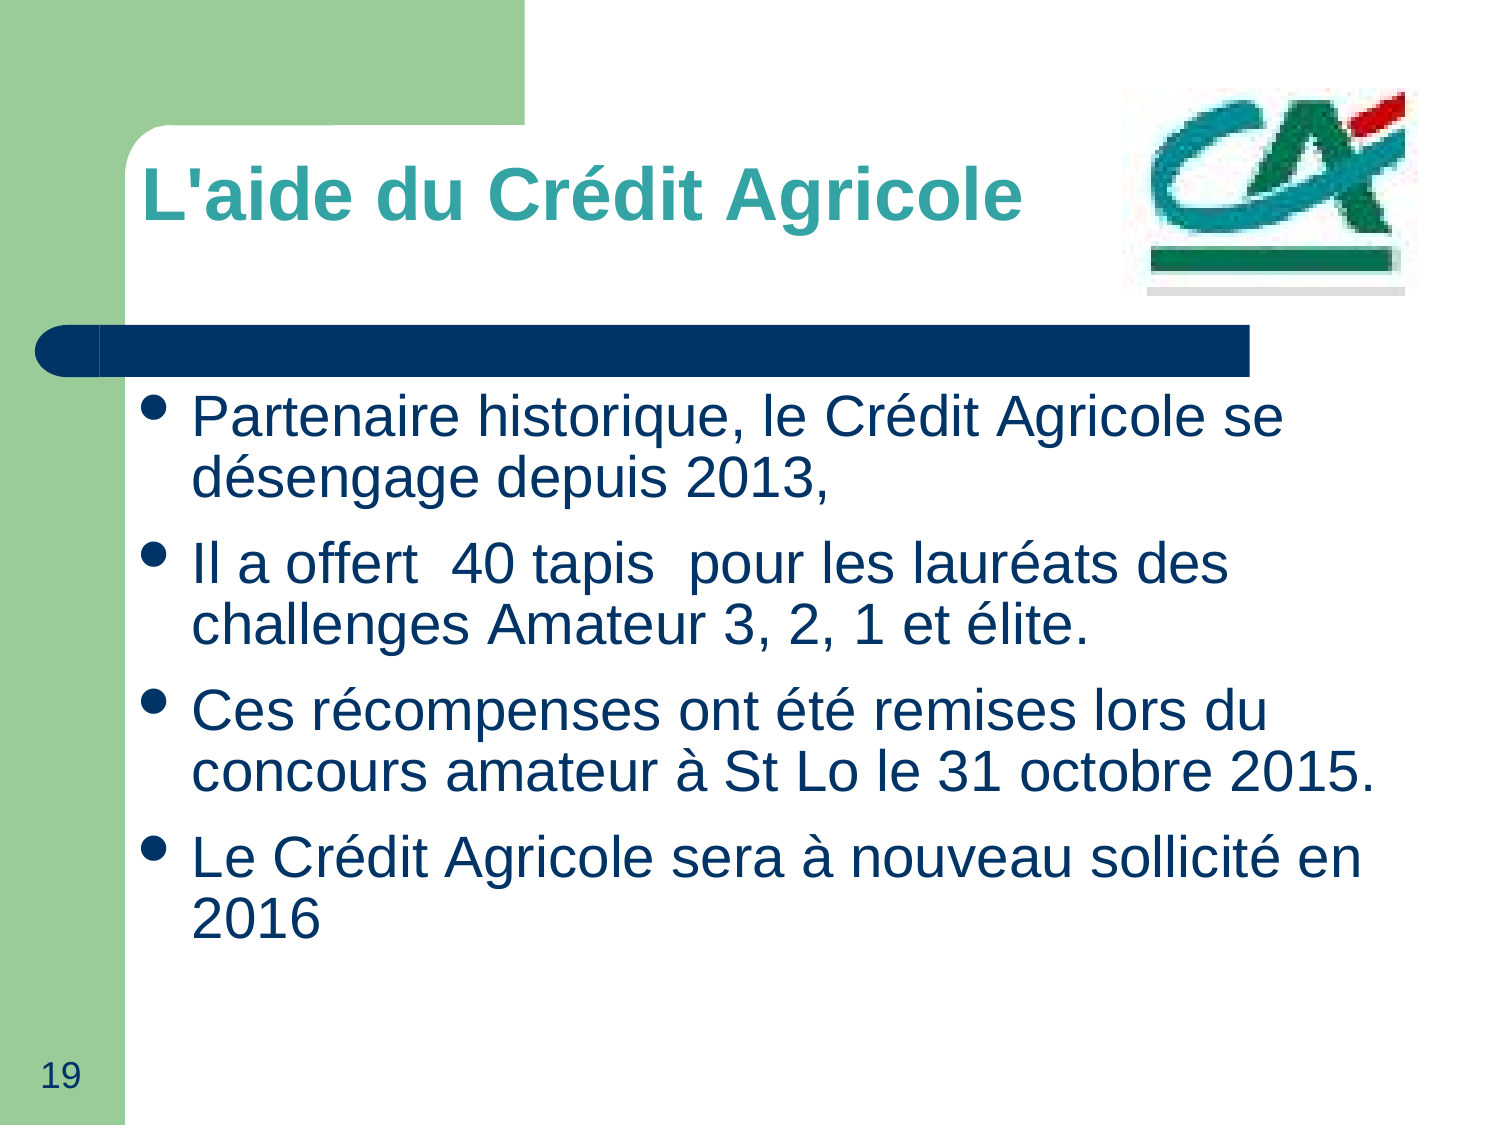

# L'aide du Crédit Agricole
Partenaire historique, le Crédit Agricole se désengage depuis 2013,
Il a offert 40 tapis pour les lauréats des challenges Amateur 3, 2, 1 et élite.
Ces récompenses ont été remises lors du concours amateur à St Lo le 31 octobre 2015.
Le Crédit Agricole sera à nouveau sollicité en 2016
19